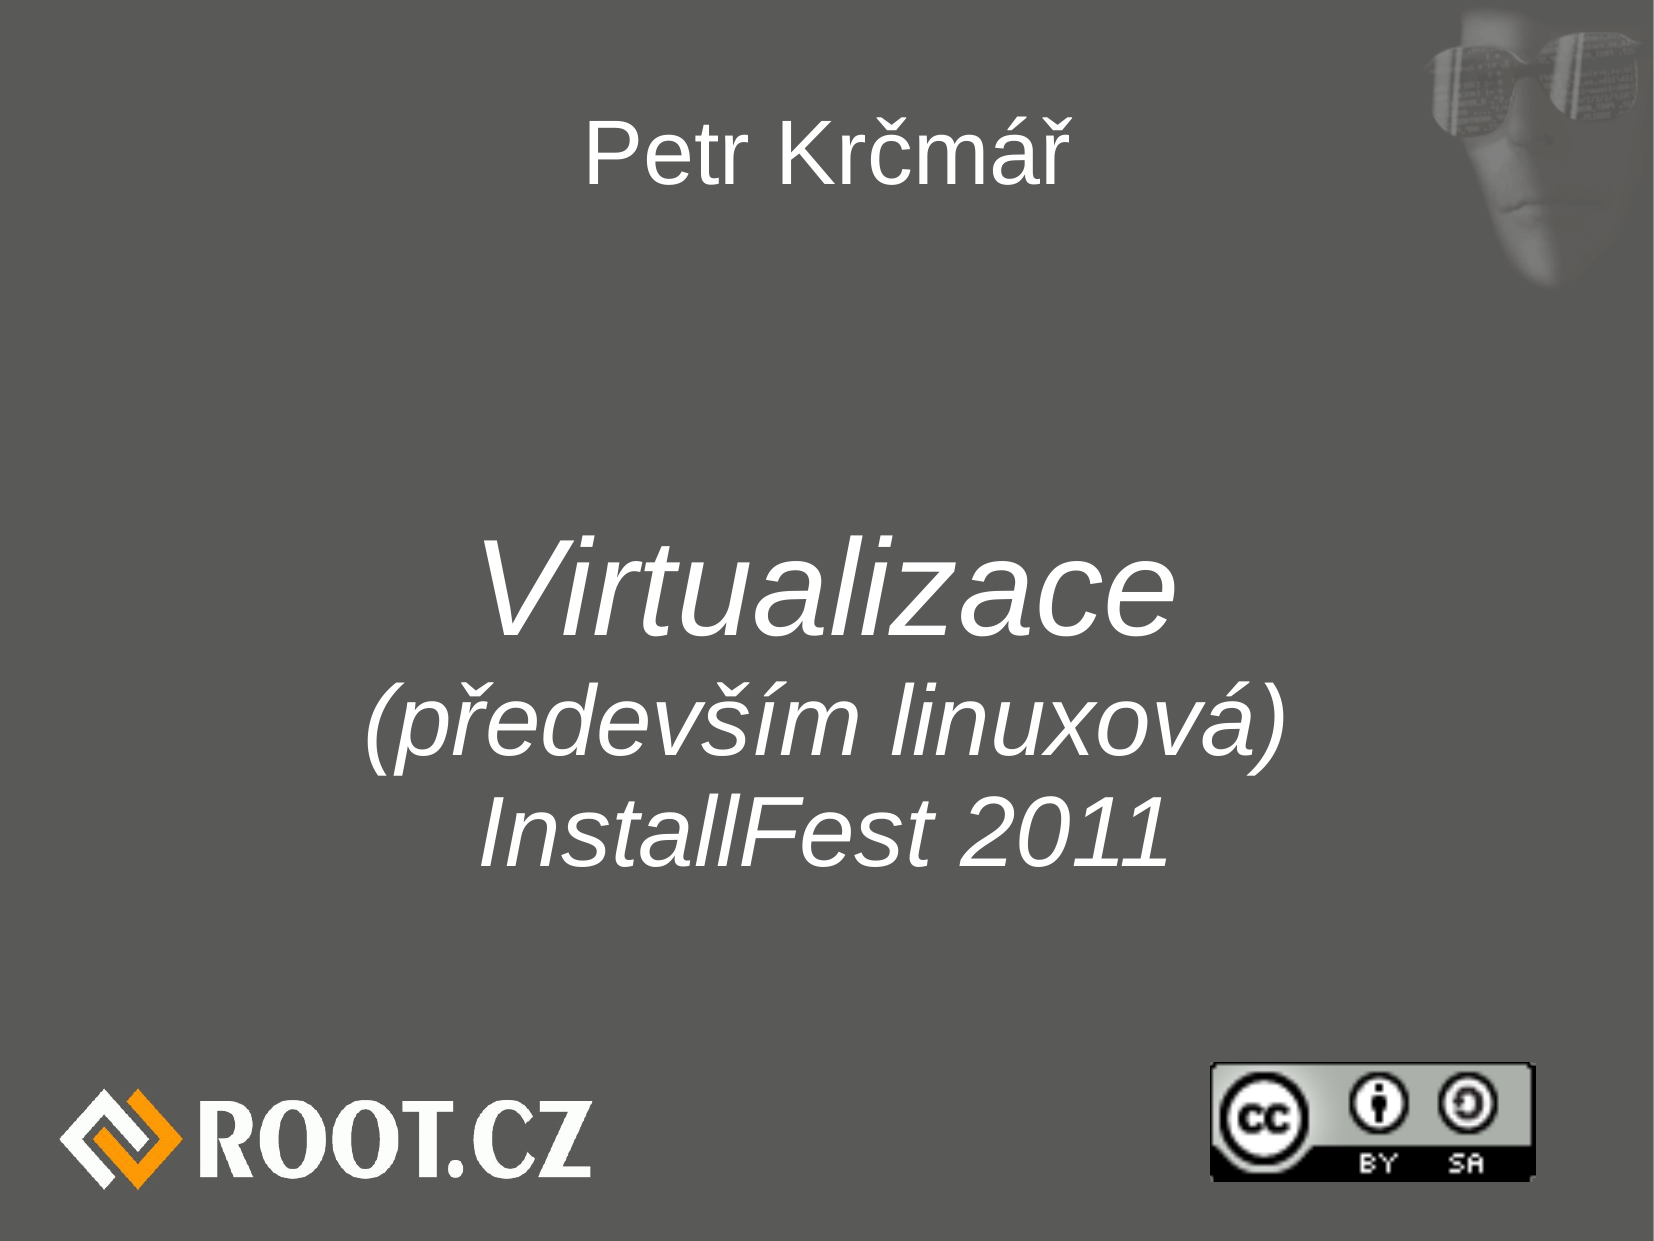

# Petr Krčmář
Virtualizace
(především linuxová)
InstallFest 2011